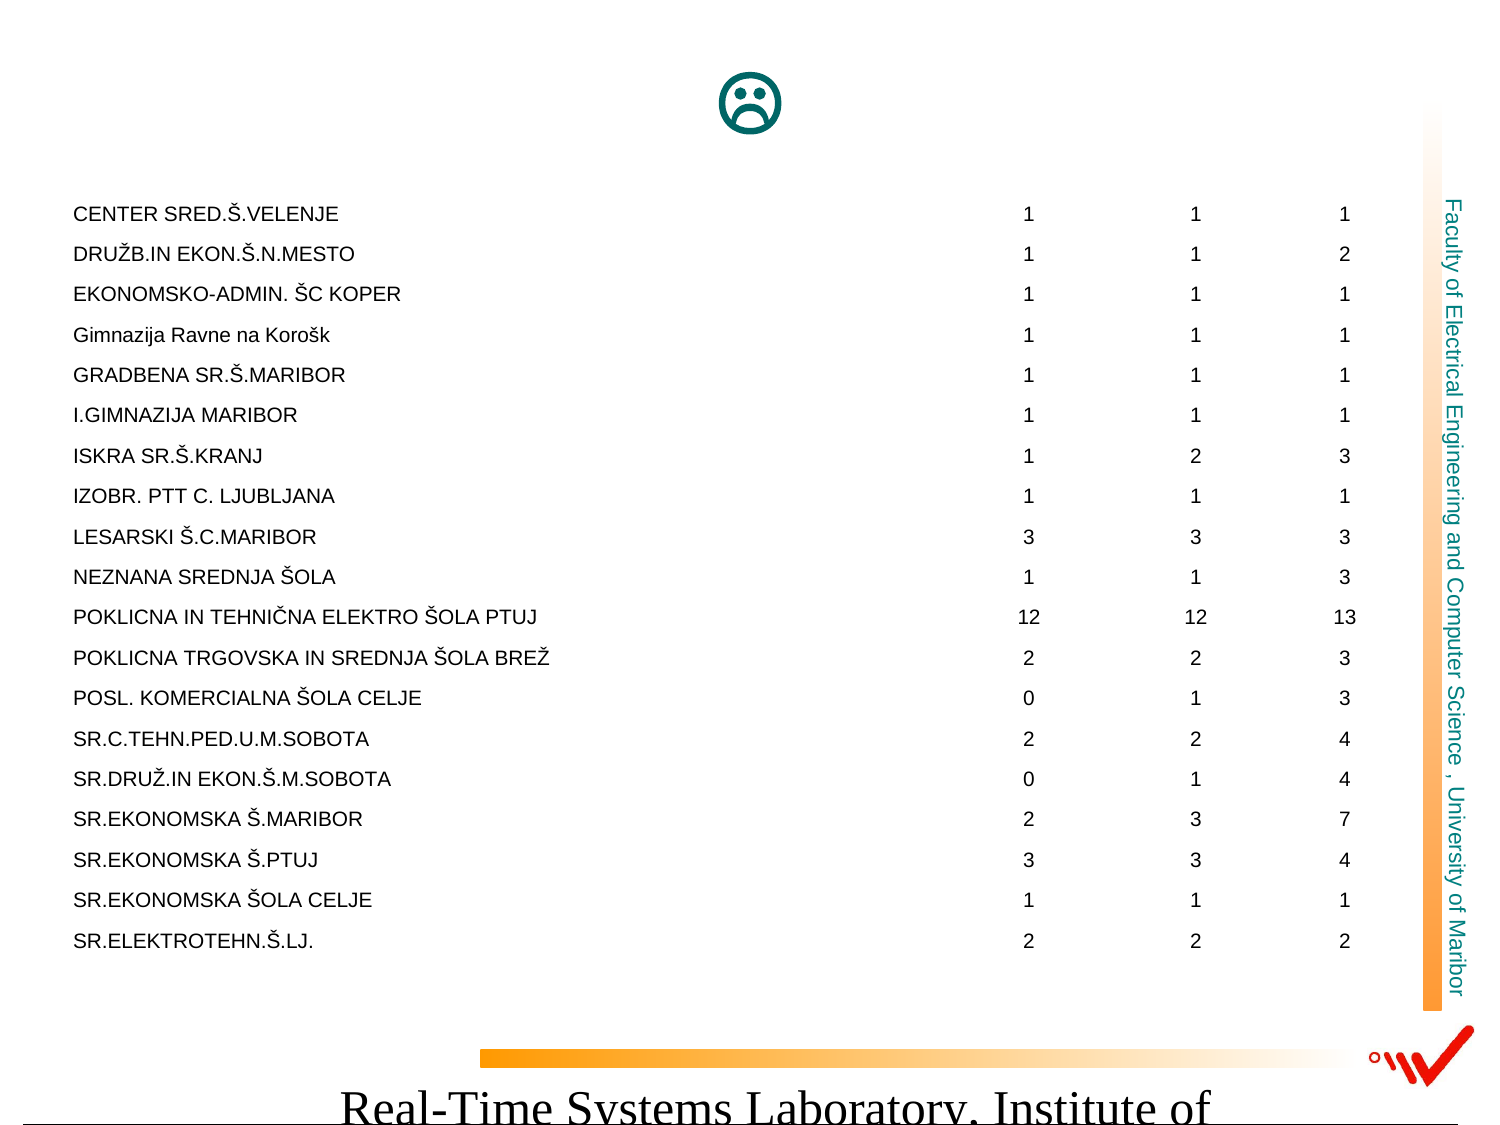

# 
| CENTER SRED.Š.VELENJE | 1 | 1 | 1 |
| --- | --- | --- | --- |
| DRUŽB.IN EKON.Š.N.MESTO | 1 | 1 | 2 |
| EKONOMSKO-ADMIN. ŠC KOPER | 1 | 1 | 1 |
| Gimnazija Ravne na Korošk | 1 | 1 | 1 |
| GRADBENA SR.Š.MARIBOR | 1 | 1 | 1 |
| I.GIMNAZIJA MARIBOR | 1 | 1 | 1 |
| ISKRA SR.Š.KRANJ | 1 | 2 | 3 |
| IZOBR. PTT C. LJUBLJANA | 1 | 1 | 1 |
| LESARSKI Š.C.MARIBOR | 3 | 3 | 3 |
| NEZNANA SREDNJA ŠOLA | 1 | 1 | 3 |
| POKLICNA IN TEHNIČNA ELEKTRO ŠOLA PTUJ | 12 | 12 | 13 |
| POKLICNA TRGOVSKA IN SREDNJA ŠOLA BREŽ | 2 | 2 | 3 |
| POSL. KOMERCIALNA ŠOLA CELJE | 0 | 1 | 3 |
| SR.C.TEHN.PED.U.M.SOBOTA | 2 | 2 | 4 |
| SR.DRUŽ.IN EKON.Š.M.SOBOTA | 0 | 1 | 4 |
| SR.EKONOMSKA Š.MARIBOR | 2 | 3 | 7 |
| SR.EKONOMSKA Š.PTUJ | 3 | 3 | 4 |
| SR.EKONOMSKA ŠOLA CELJE | 1 | 1 | 1 |
| SR.ELEKTROTEHN.Š.LJ. | 2 | 2 | 2 |